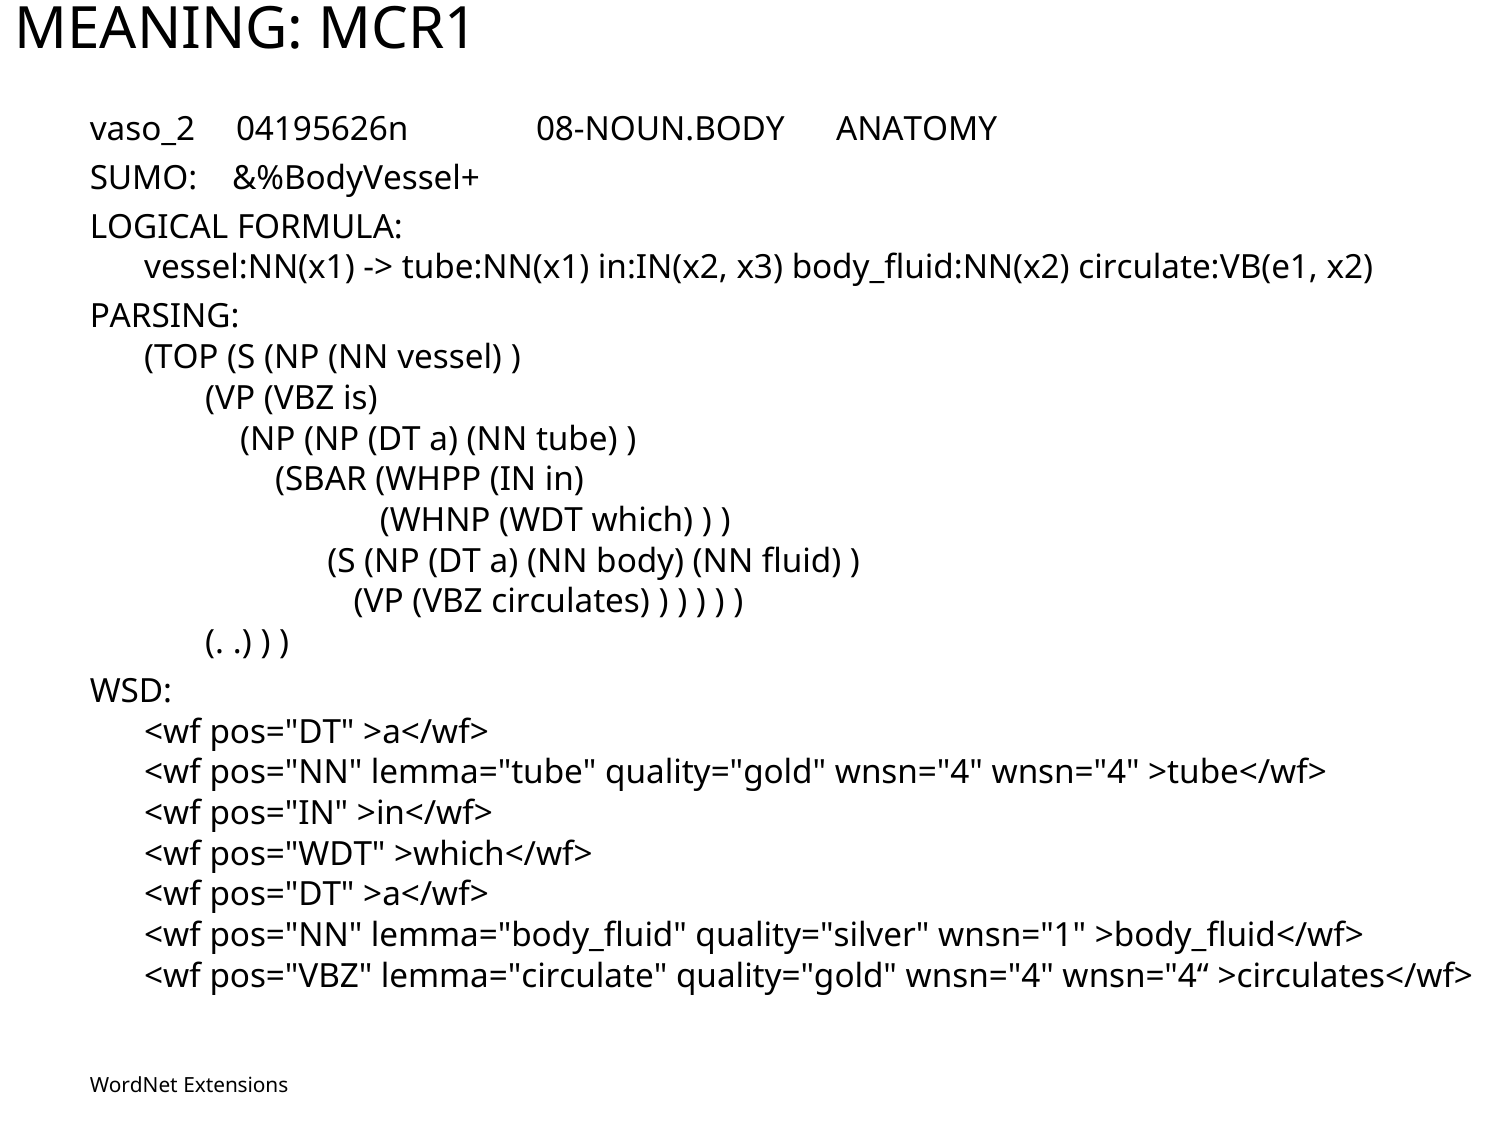

# MEANING: MCR1
vaso_2 	04195626n 	08-NOUN.BODY 	ANATOMY
SUMO:    &%BodyVessel+
LOGICAL FORMULA:
vessel:NN(x1) -> tube:NN(x1) in:IN(x2, x3) body_fluid:NN(x2) circulate:VB(e1, x2)
PARSING:
(TOP (S (NP (NN vessel) )
       (VP (VBZ is)
           (NP (NP (DT a) (NN tube) )
               (SBAR (WHPP (IN in)
                           (WHNP (WDT which) ) )
                     (S (NP (DT a) (NN body) (NN fluid) )
                        (VP (VBZ circulates) ) ) ) ) )
       (. .) ) )
WSD:
<wf pos="DT" >a</wf>
<wf pos="NN" lemma="tube" quality="gold" wnsn="4" wnsn="4" >tube</wf>
<wf pos="IN" >in</wf>
<wf pos="WDT" >which</wf>
<wf pos="DT" >a</wf>
<wf pos="NN" lemma="body_fluid" quality="silver" wnsn="1" >body_fluid</wf>
<wf pos="VBZ" lemma="circulate" quality="gold" wnsn="4" wnsn="4“ >circulates</wf>